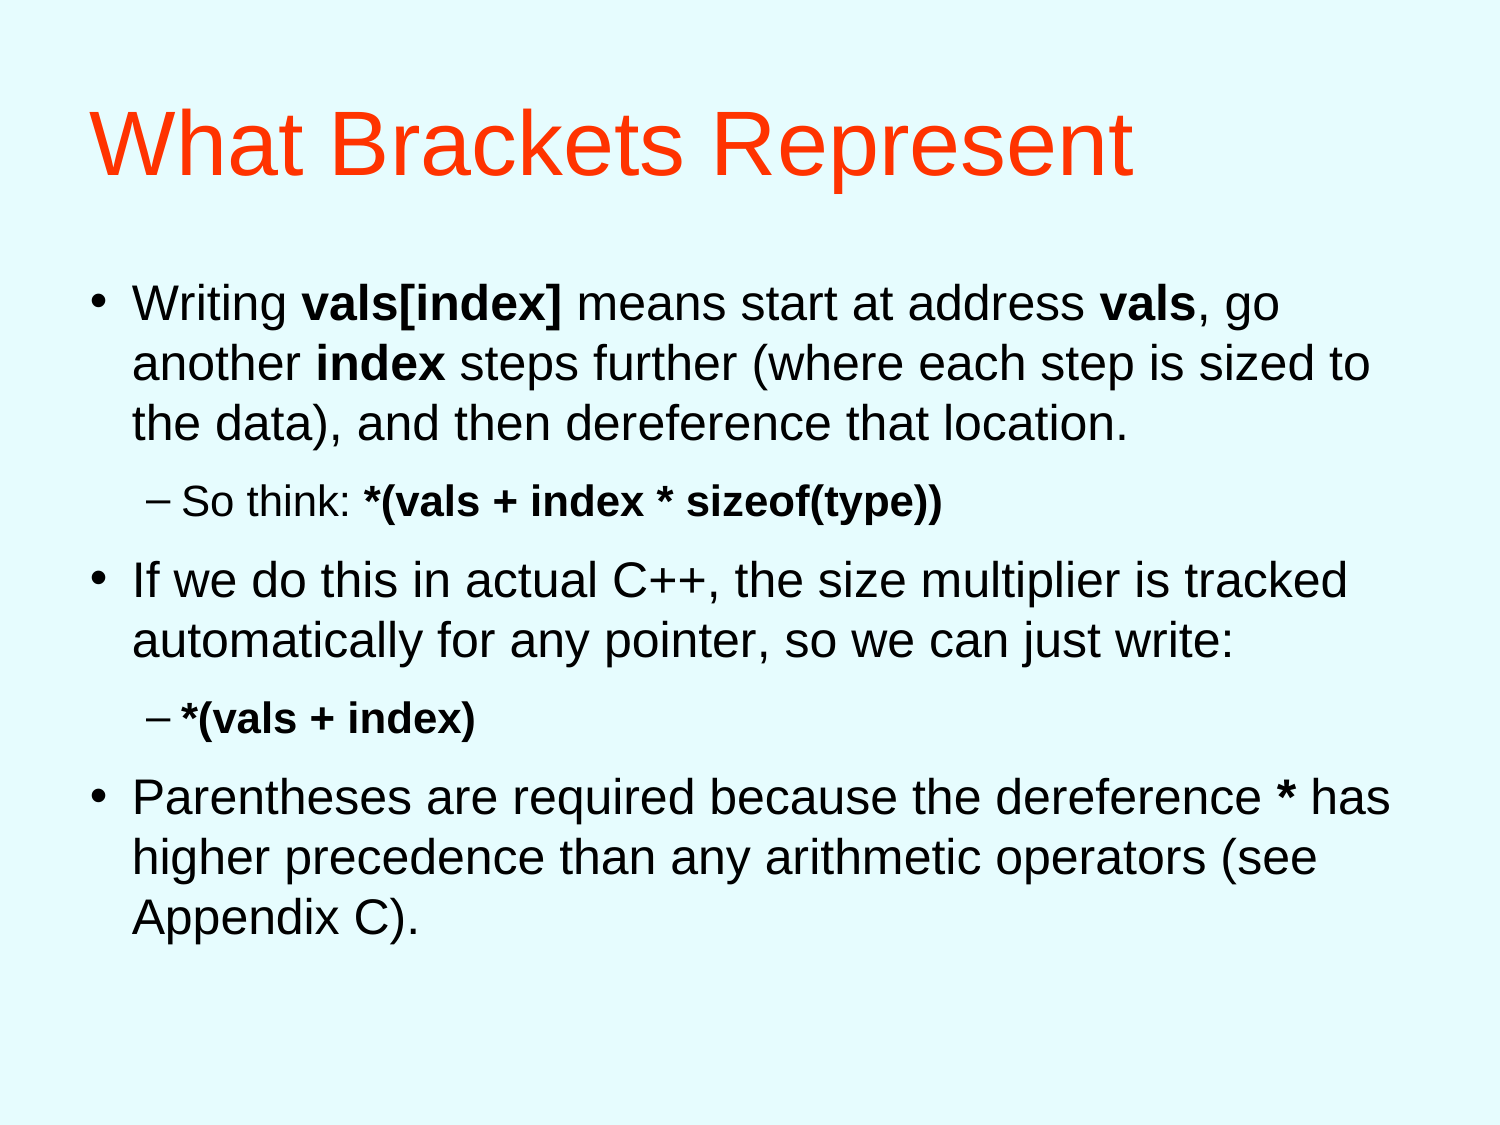

# What Brackets Represent
Writing vals[index] means start at address vals, go another index steps further (where each step is sized to the data), and then dereference that location.
So think: *(vals + index * sizeof(type))
If we do this in actual C++, the size multiplier is tracked automatically for any pointer, so we can just write:
*(vals + index)
Parentheses are required because the dereference * has higher precedence than any arithmetic operators (see Appendix C).